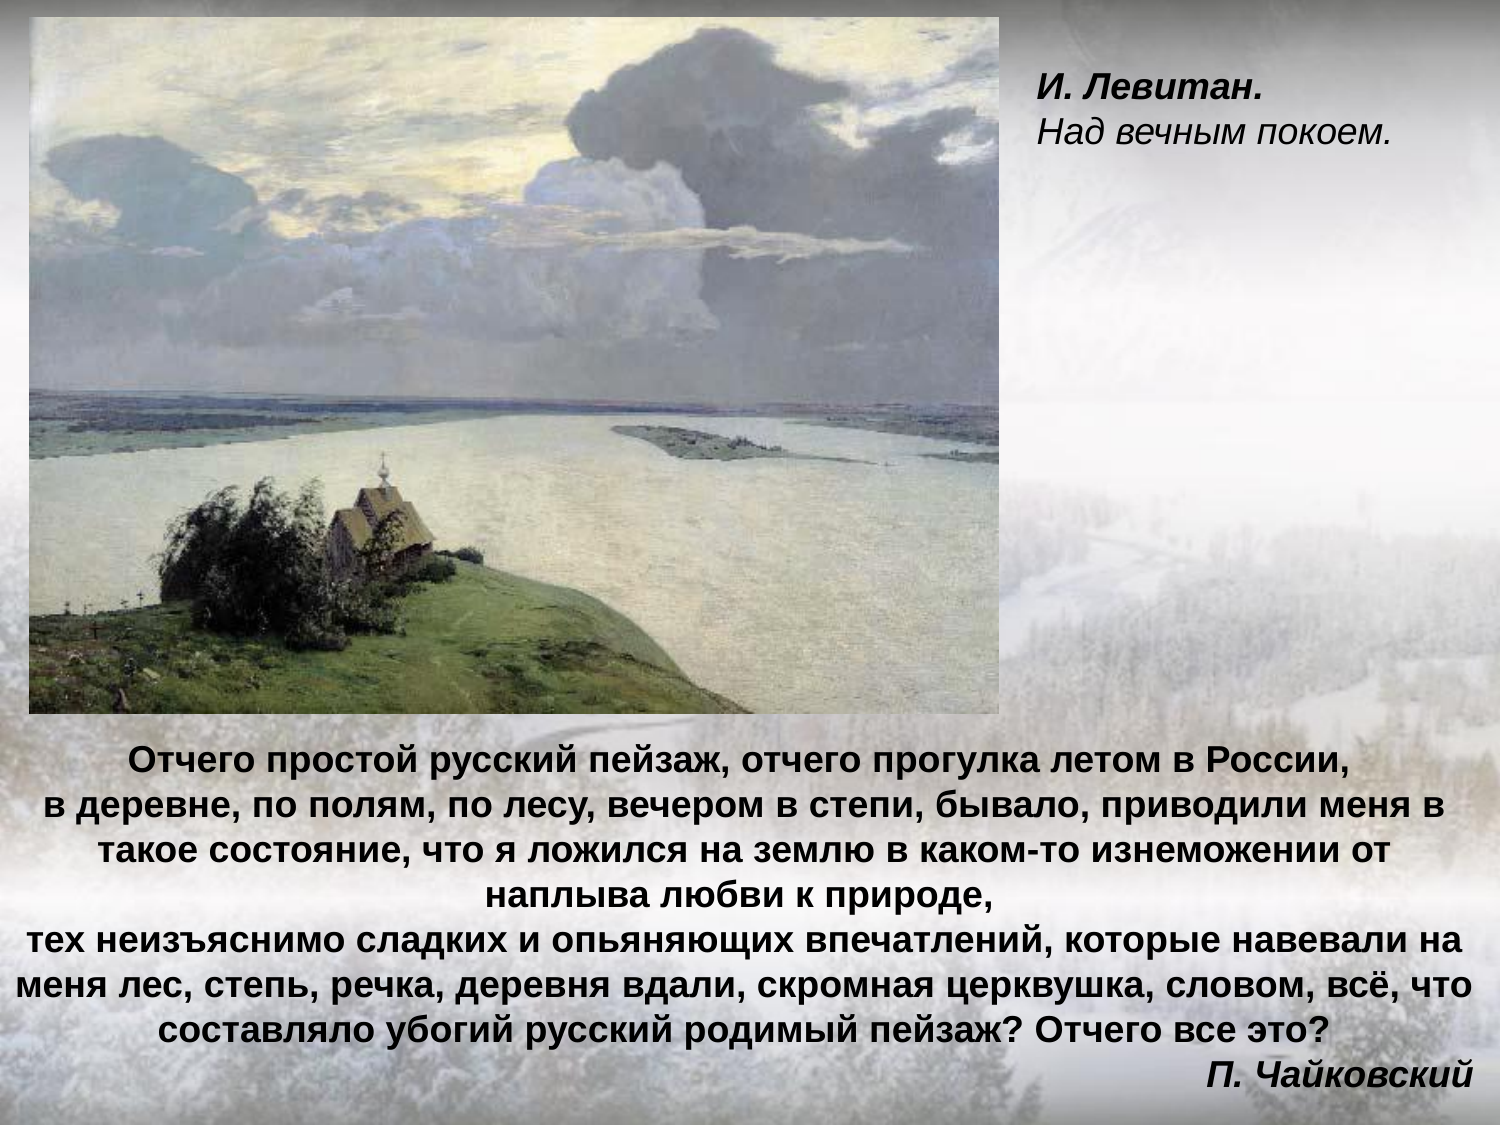

#
И. Левитан.
Над вечным покоем.
Отчего простой русский пейзаж, отчего прогулка летом в России,
в деревне, по полям, по лесу, вечером в степи, бывало, приводили меня в такое состояние, что я ложился на землю в каком-то изнеможении от наплыва любви к природе,
тех неизъяснимо сладких и опьяняющих впечатлений, которые навевали на меня лес, степь, речка, деревня вдали, скромная церквушка, словом, всё, что составляло убогий русский родимый пейзаж? Отчего все это?
П. Чайковский